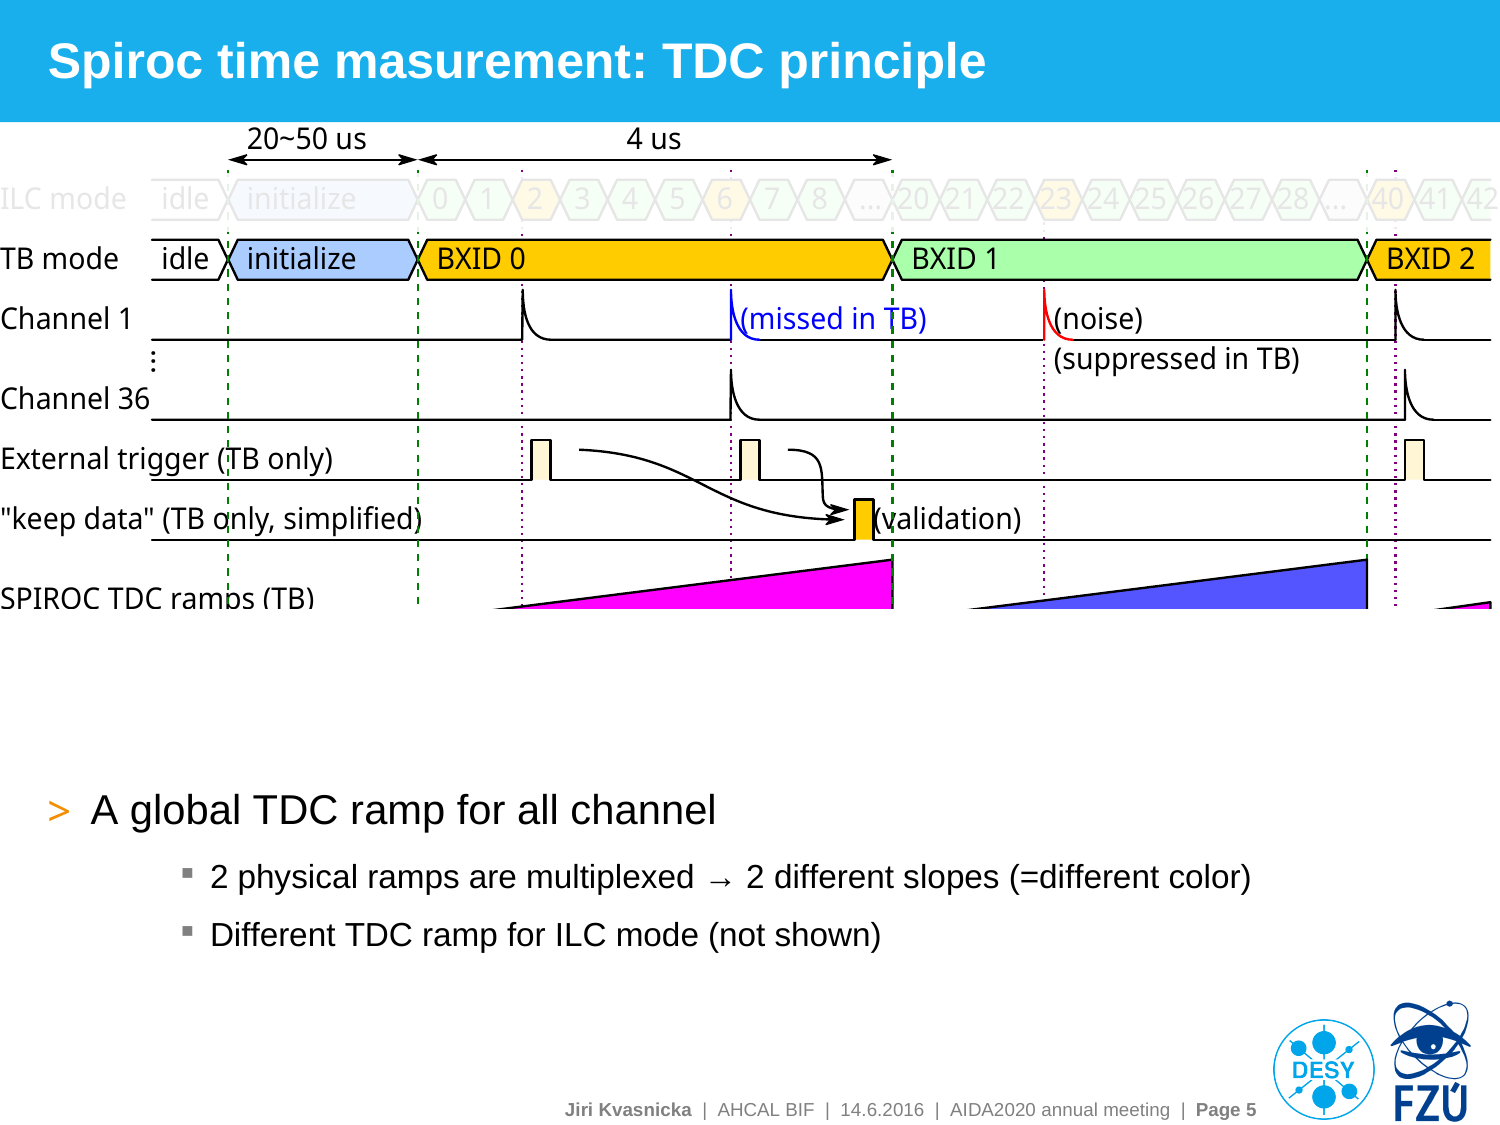

# Spiroc time masurement: TDC principle
A global TDC ramp for all channel
2 physical ramps are multiplexed → 2 different slopes (=different color)
Different TDC ramp for ILC mode (not shown)